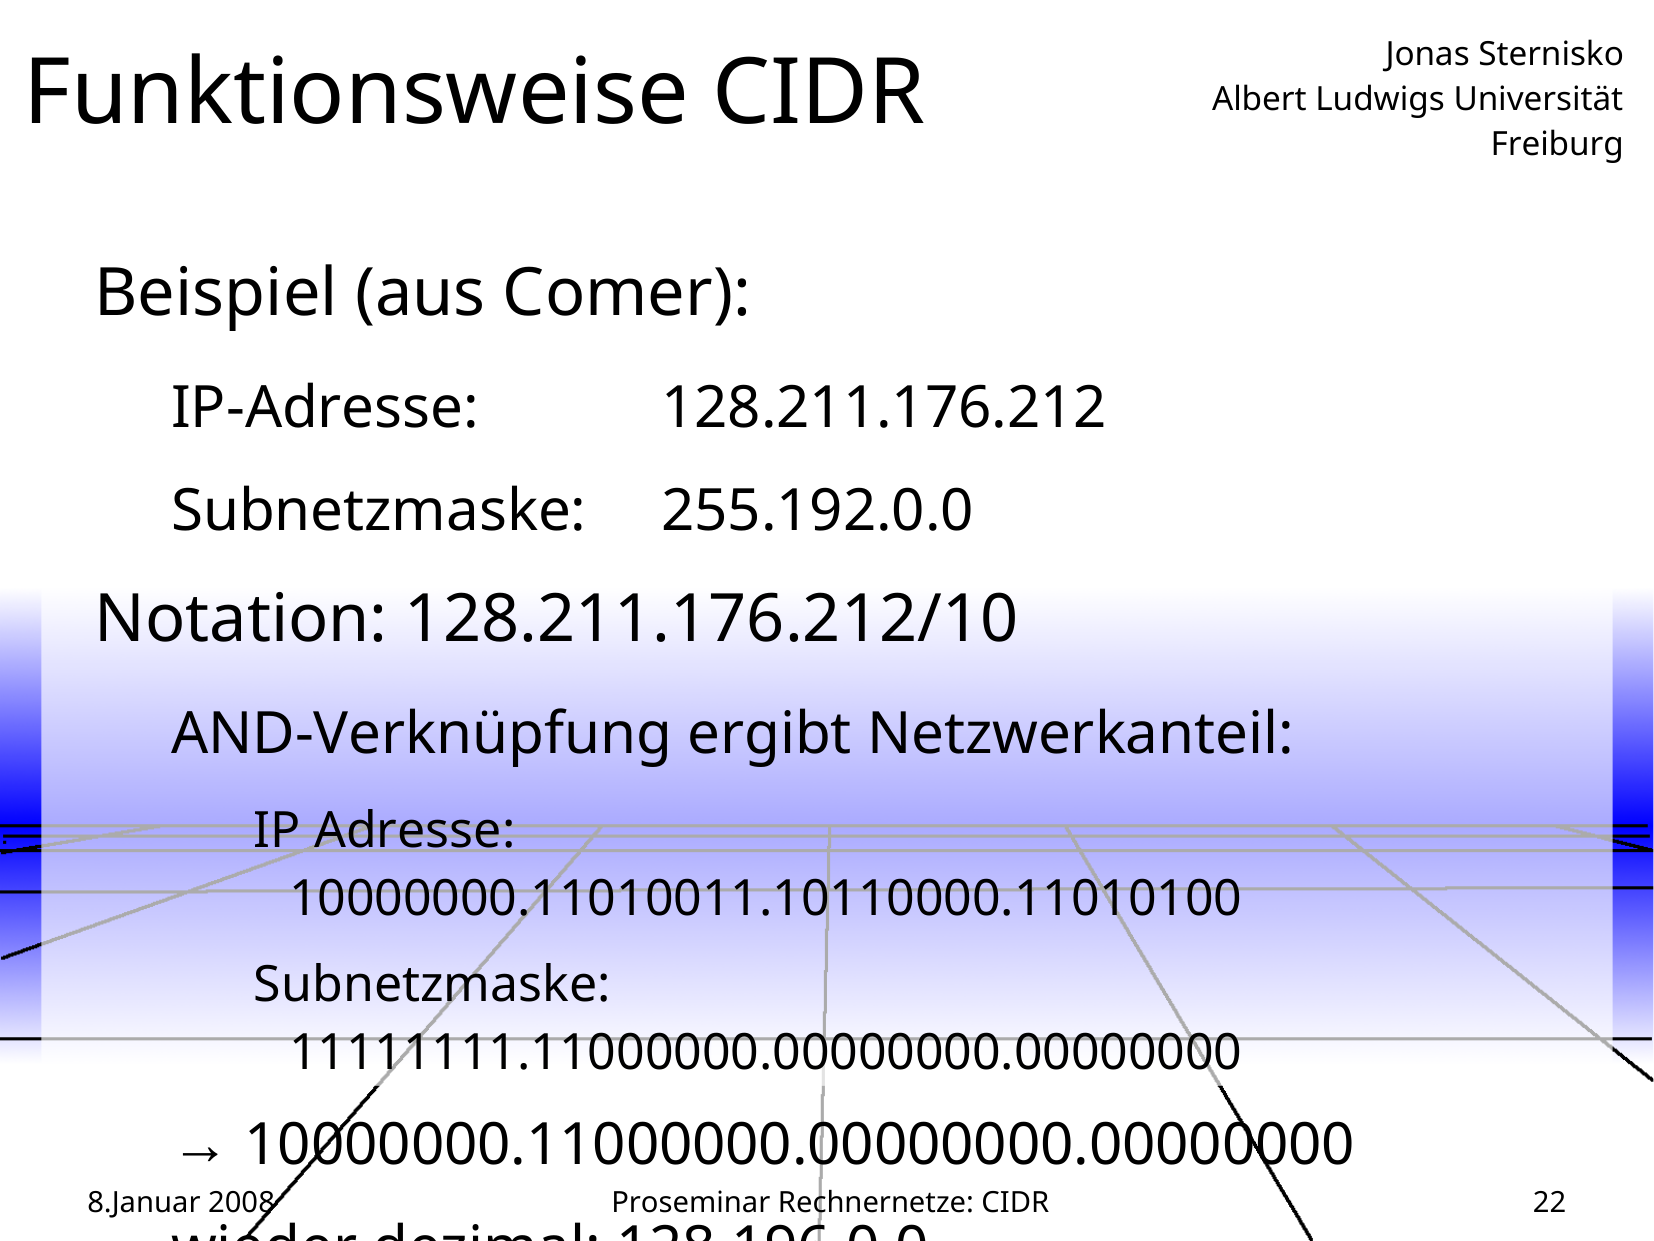

# Funktionsweise CIDR
Beispiel (aus Comer):
IP-Adresse: 			128.211.176.212
Subnetzmaske: 	255.192.0.0
Notation: 128.211.176.212/10
AND-Verknüpfung ergibt Netzwerkanteil:
IP Adresse:		10000000.11010011.10110000.11010100
Subnetzmaske: 	11111111.11000000.00000000.00000000
→ 10000000.11000000.00000000.00000000
wieder dezimal: 128.196.0.0
Die Negation der Subnetzmaske führt zum Hostanteil.
8.Januar 2008
Proseminar Rechnernetze: CIDR
22